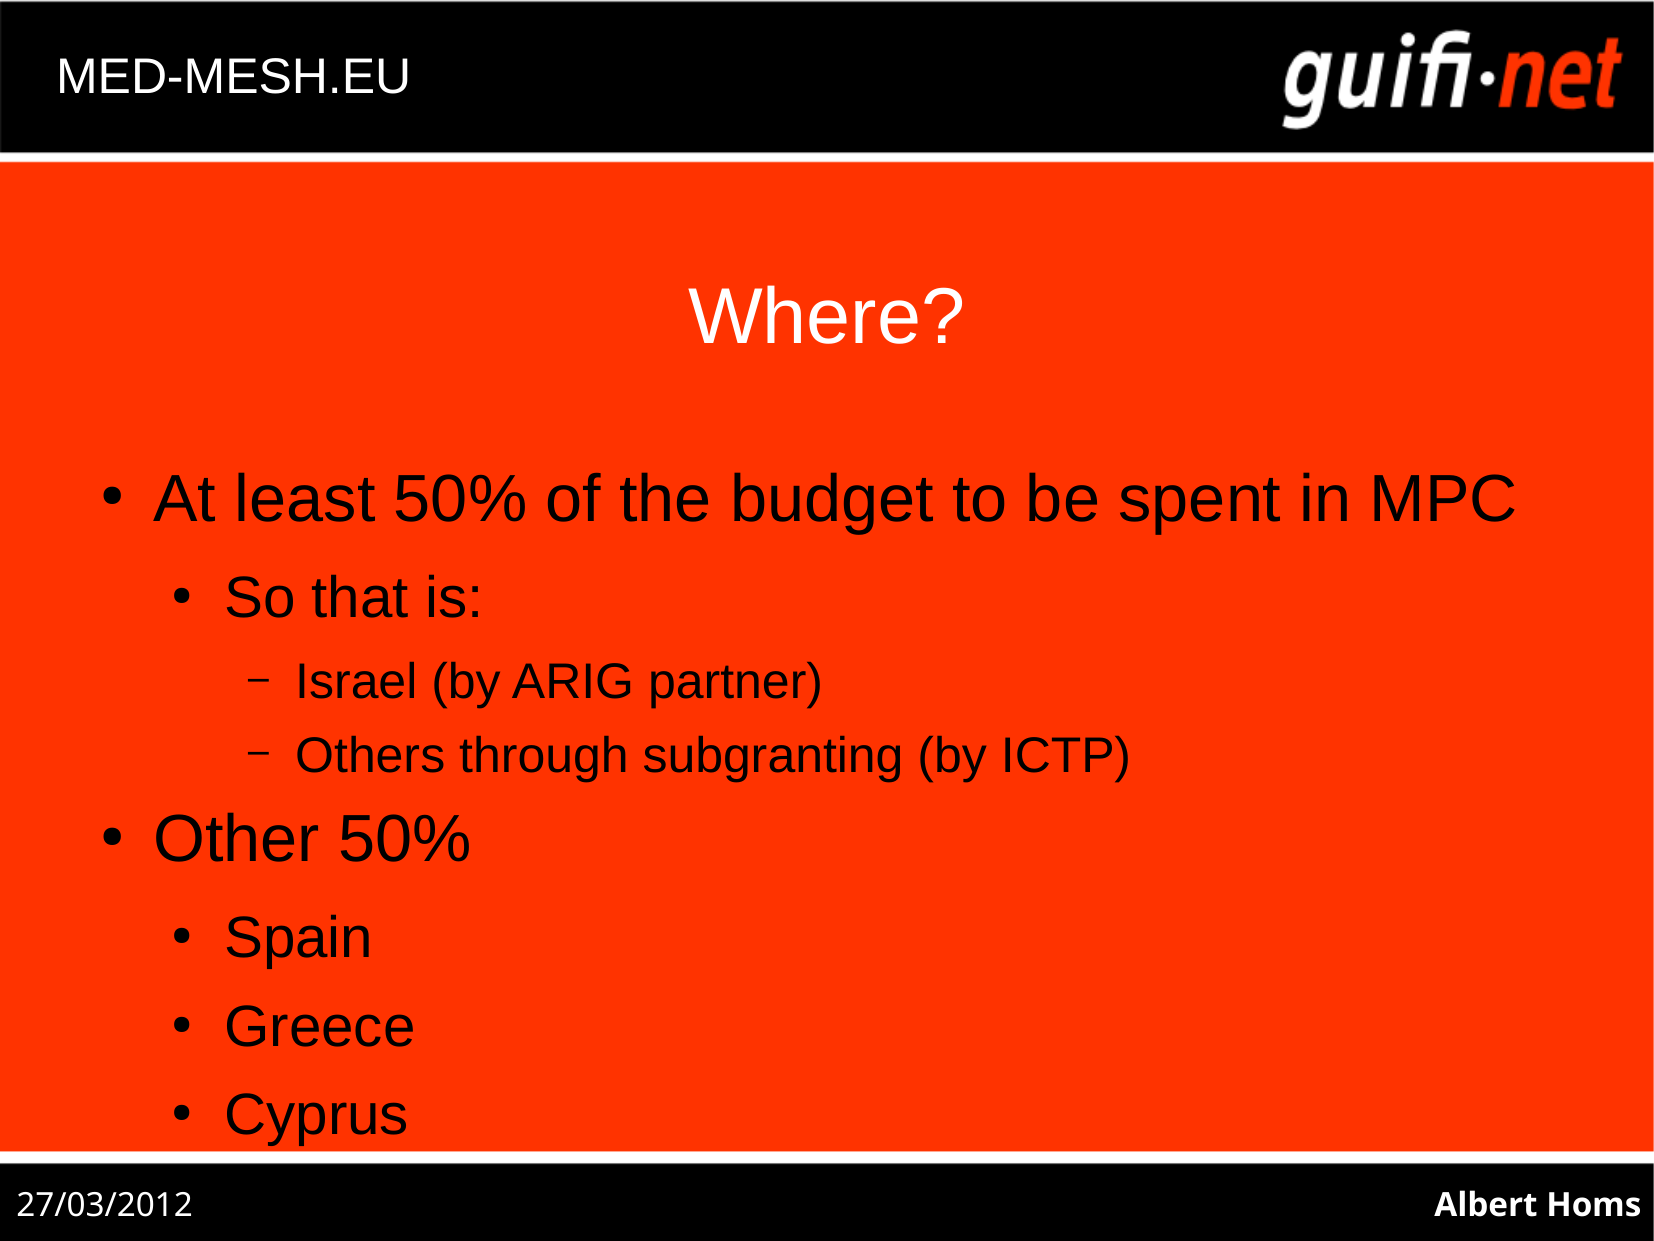

# Where?
At least 50% of the budget to be spent in MPC
So that is:
Israel (by ARIG partner)
Others through subgranting (by ICTP)
Other 50%
Spain
Greece
Cyprus